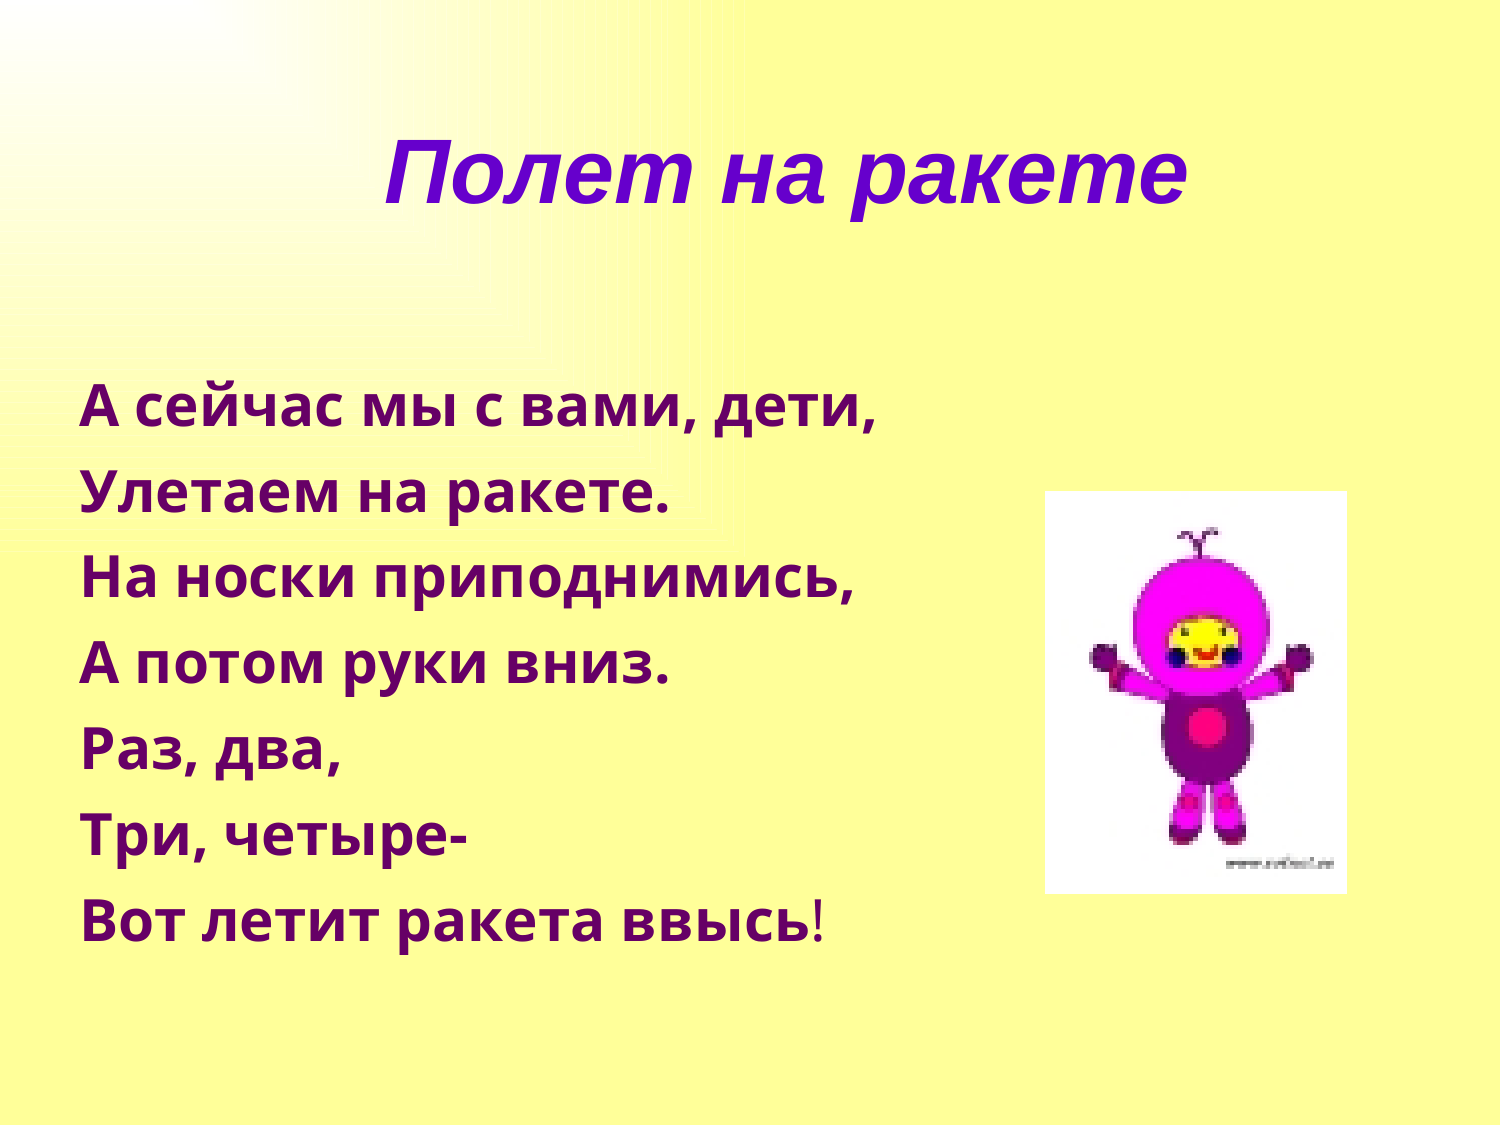

# Полет на ракете
А сейчас мы с вами, дети,
Улетаем на ракете.
На носки приподнимись,
А потом руки вниз.
Раз, два,
Три, четыре-
Вот летит ракета ввысь!